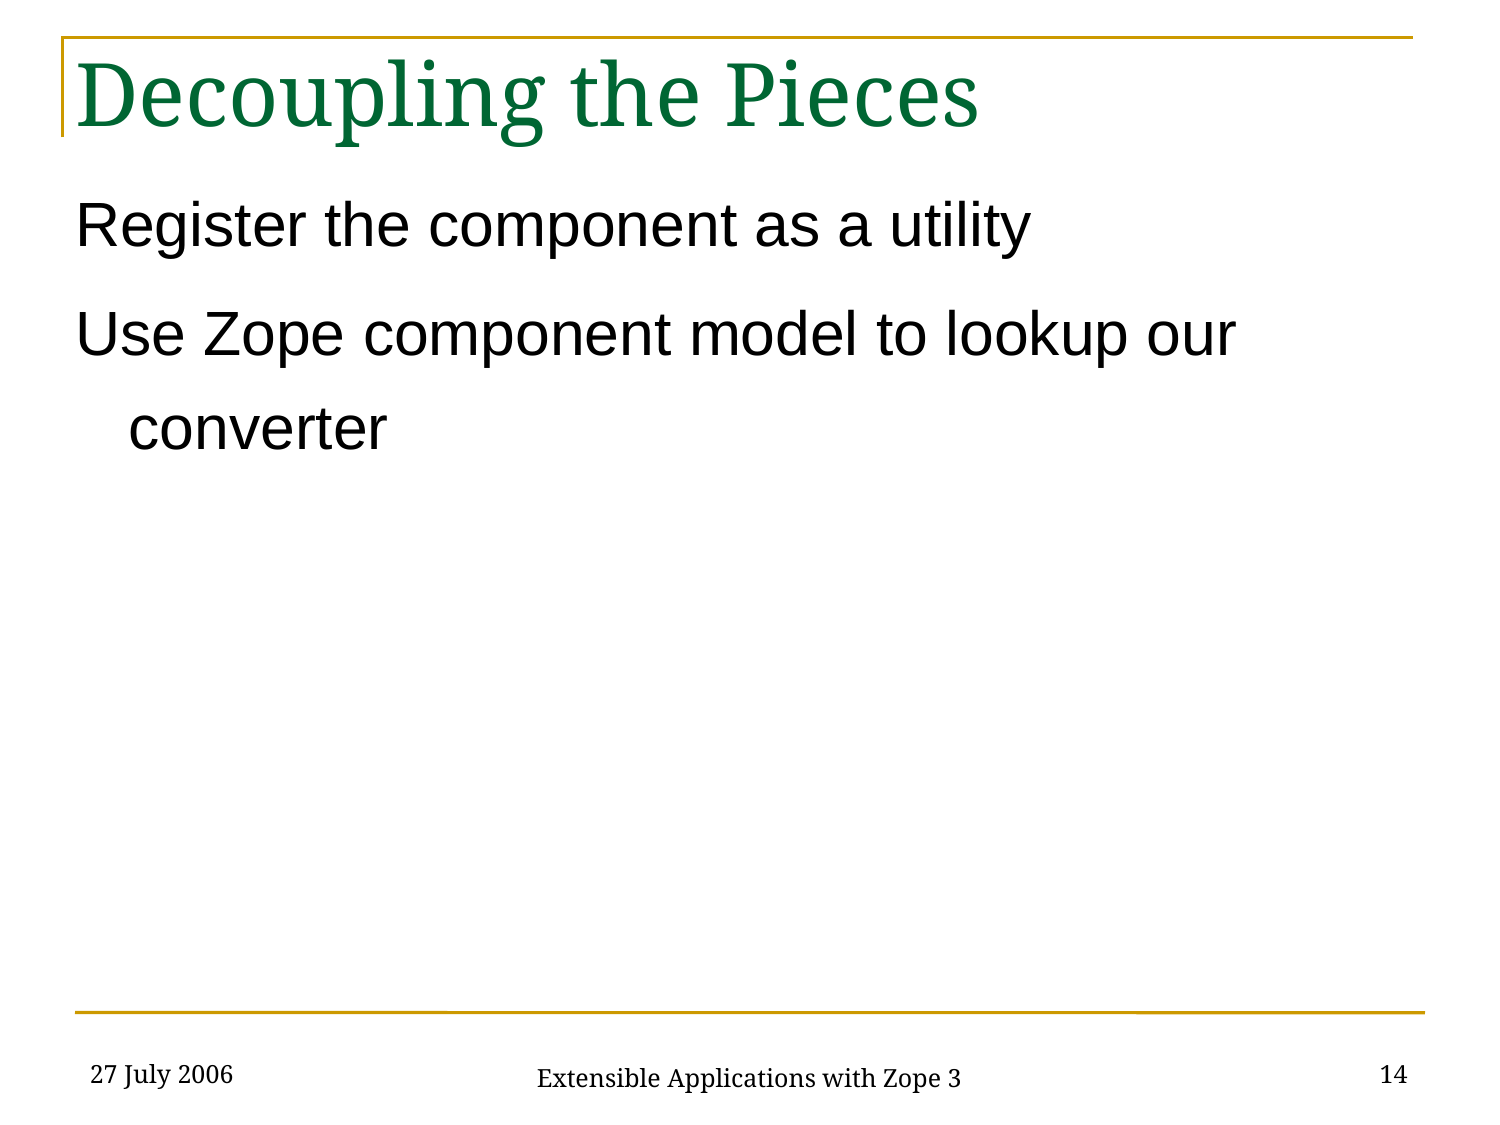

# Decoupling the Pieces
Register the component as a utility
Use Zope component model to lookup our converter
Extensible Applications with Zope 3
27 July 2006
14